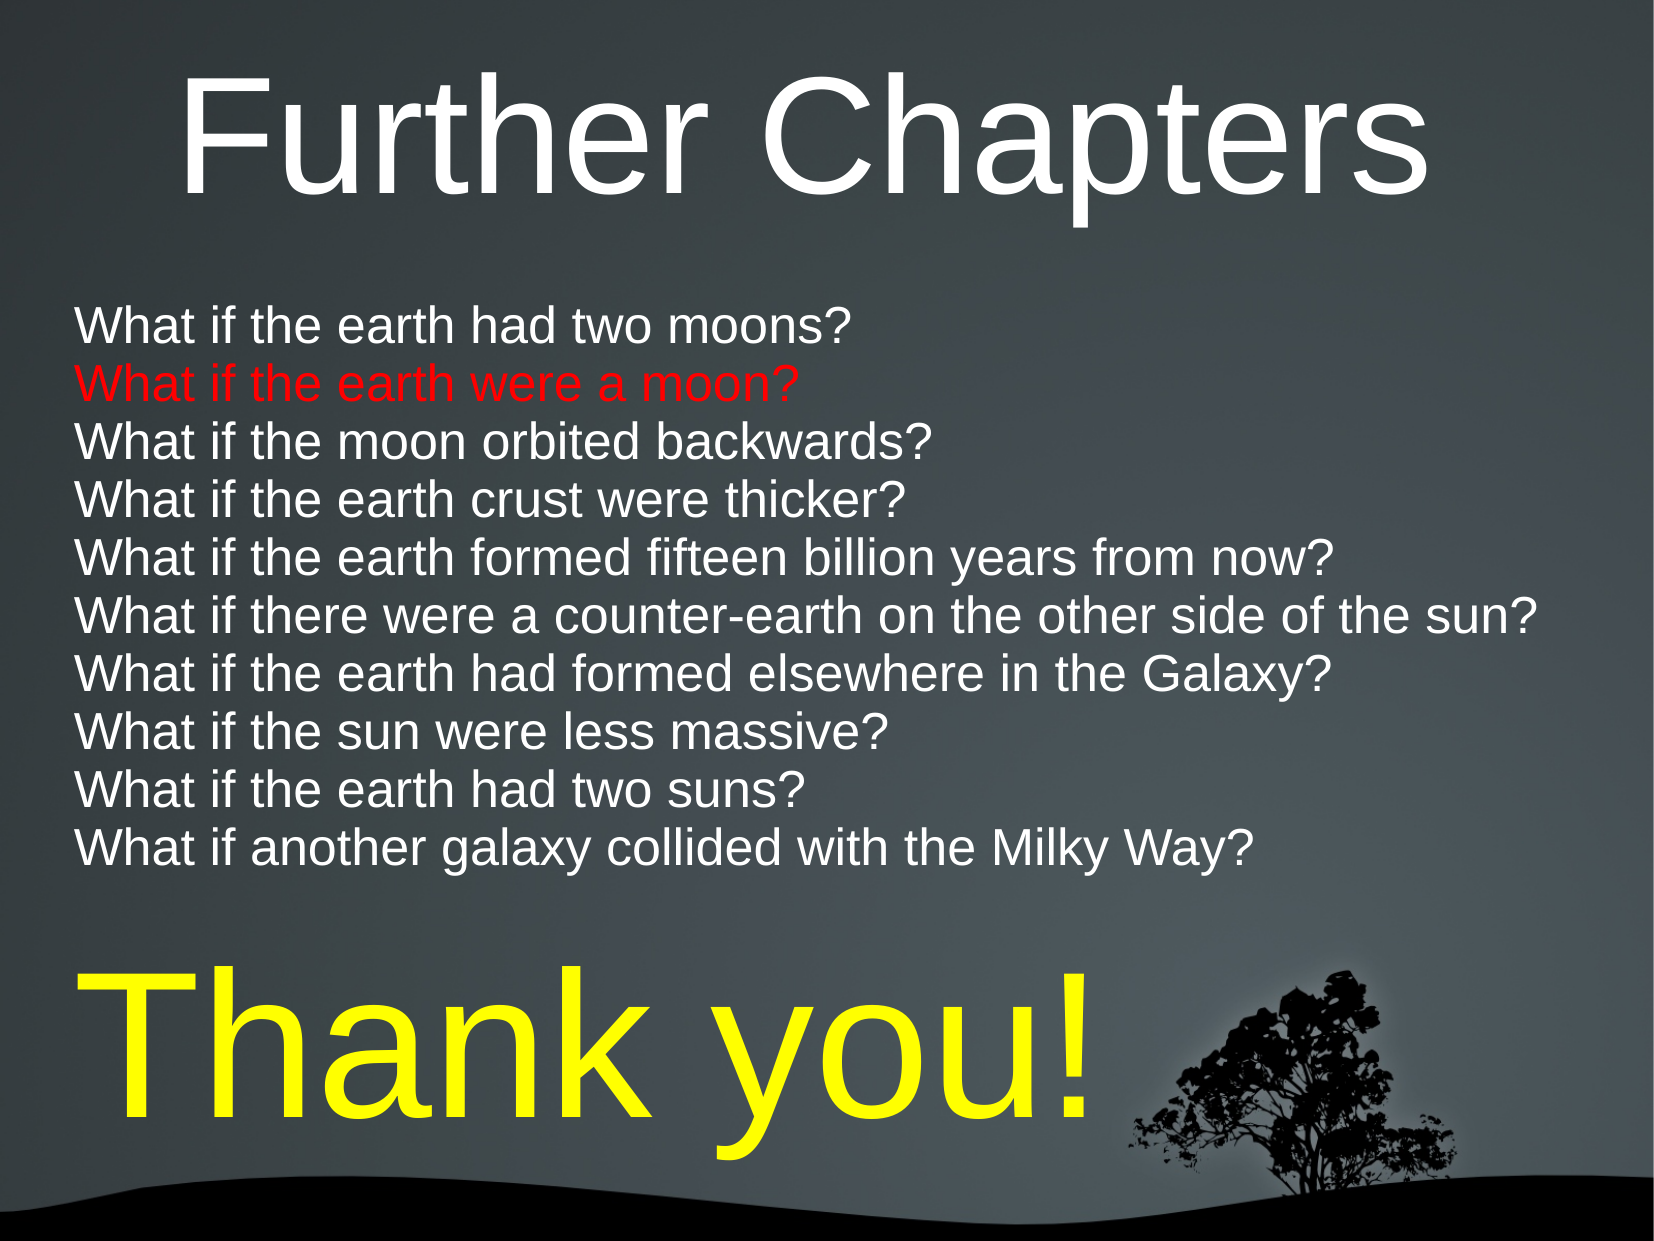

Further Chapters
What if the earth had two moons?
What if the earth were a moon?
What if the moon orbited backwards?
What if the earth crust were thicker?
What if the earth formed fifteen billion years from now?
What if there were a counter-earth on the other side of the sun?
What if the earth had formed elsewhere in the Galaxy?
What if the sun were less massive?
What if the earth had two suns?
What if another galaxy collided with the Milky Way?
Thank you!